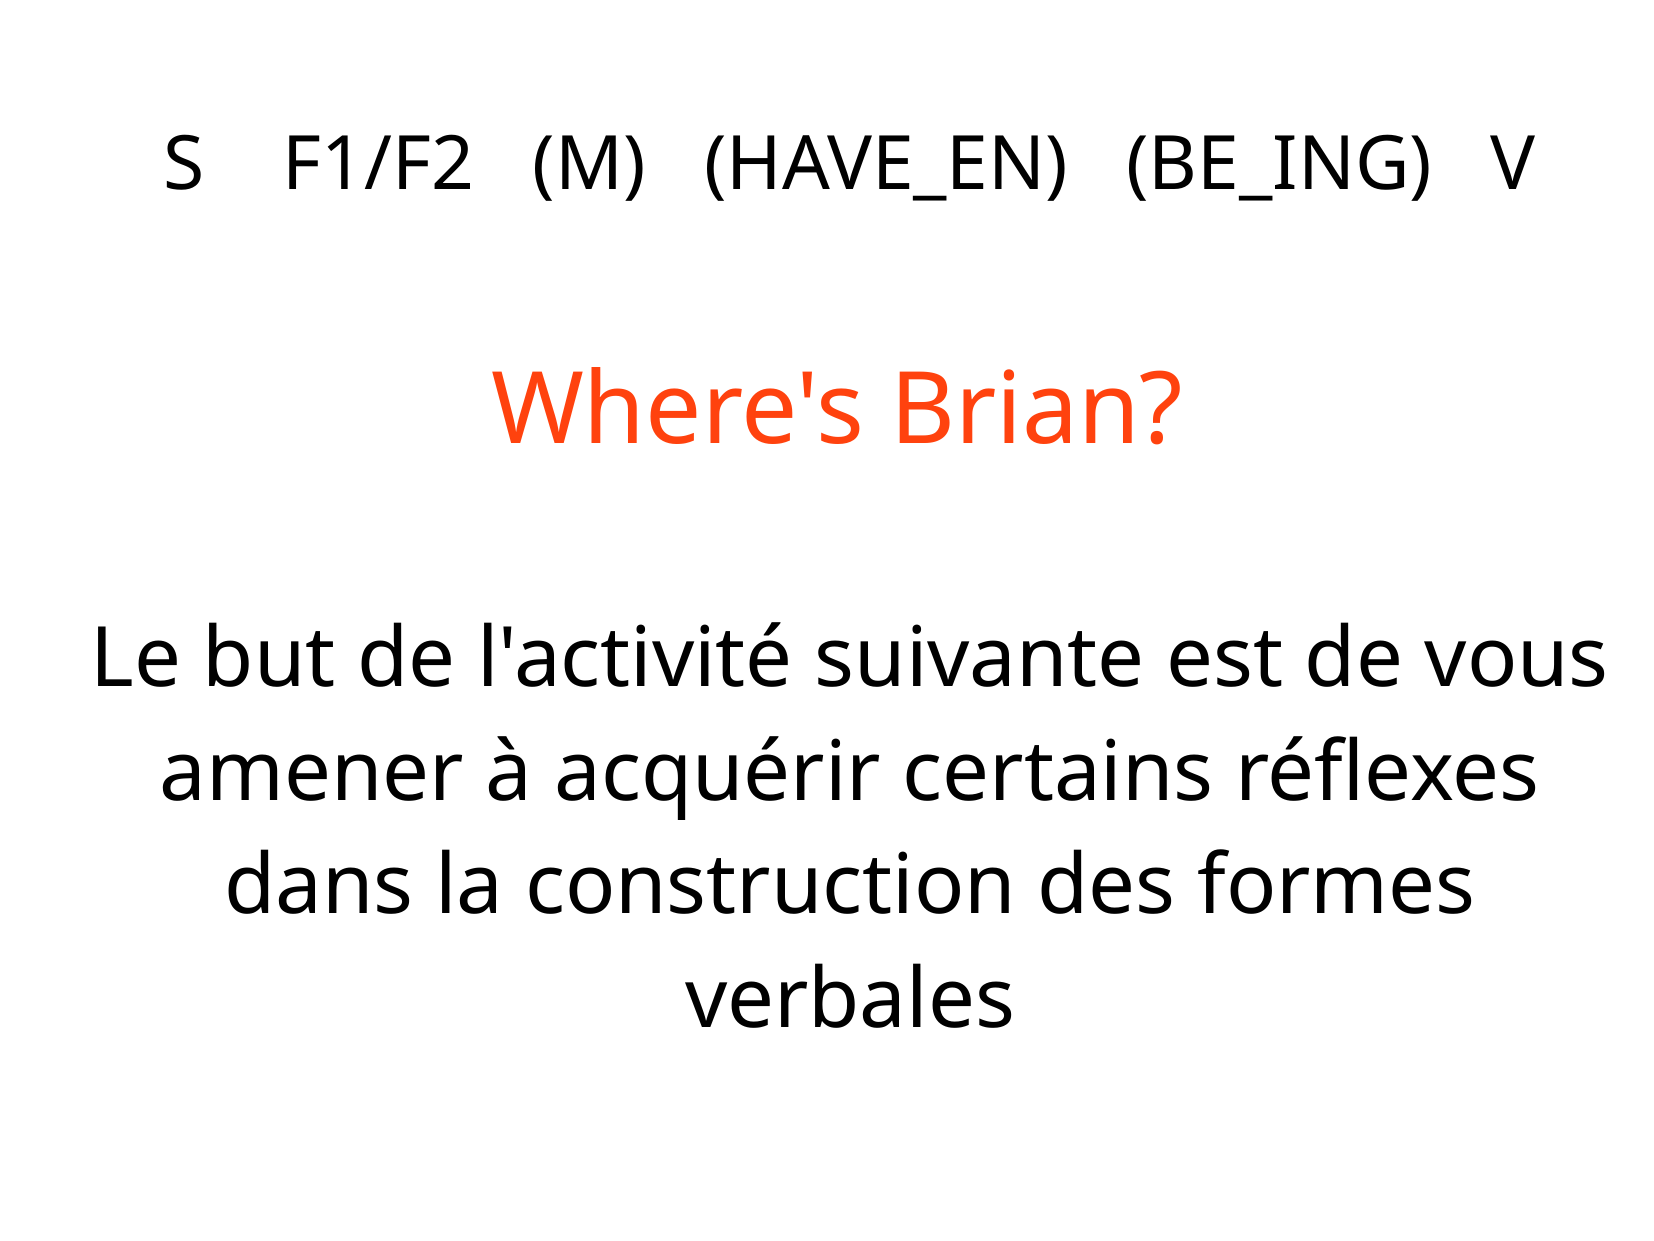

S F1/F2 (M) (HAVE_EN) (BE_ING) V
Where's Brian?
Le but de l'activité suivante est de vous amener à acquérir certains réflexes dans la construction des formes verbales
www.franglish.fr